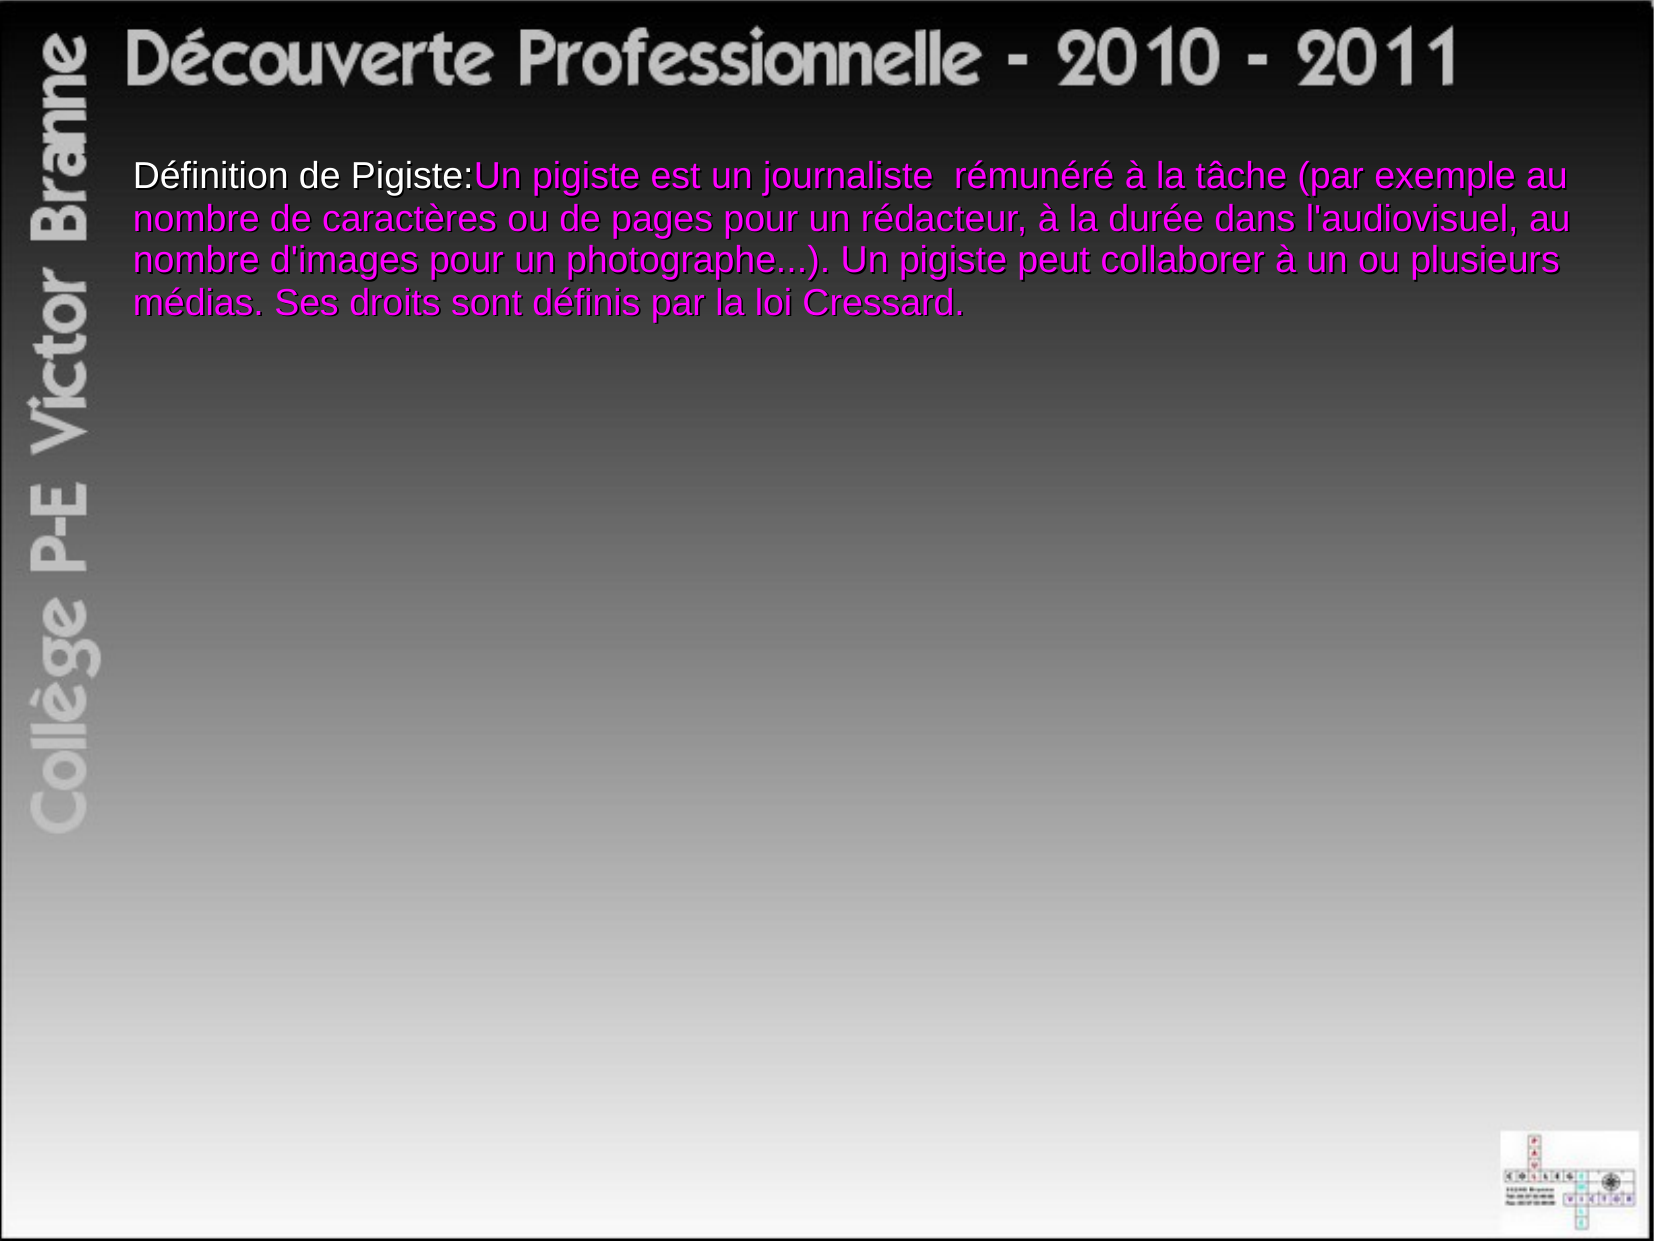

Définition de Pigiste:Un pigiste est un journaliste rémunéré à la tâche (par exemple au nombre de caractères ou de pages pour un rédacteur, à la durée dans l'audiovisuel, au nombre d'images pour un photographe...). Un pigiste peut collaborer à un ou plusieurs médias. Ses droits sont définis par la loi Cressard.